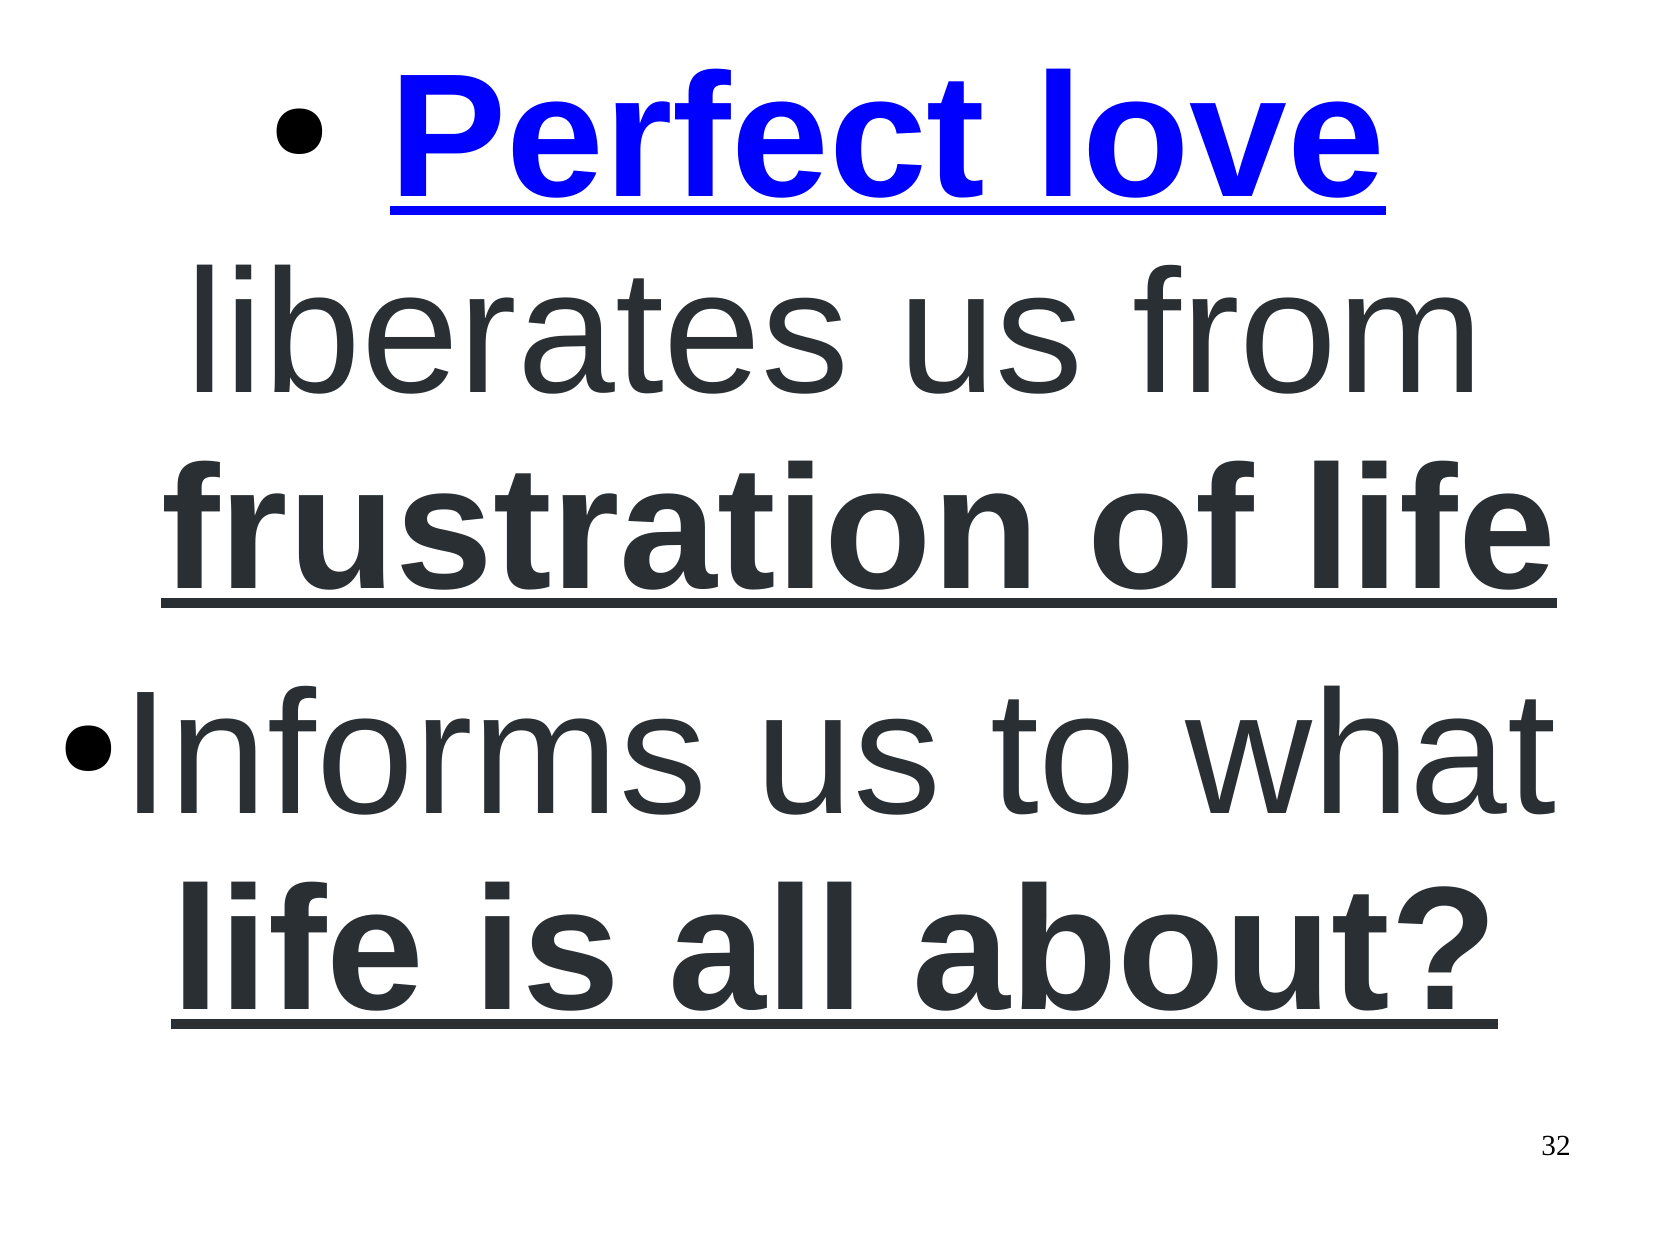

# Perfect love liberates us from frustration of life
Informs us to what
life is all about?
32